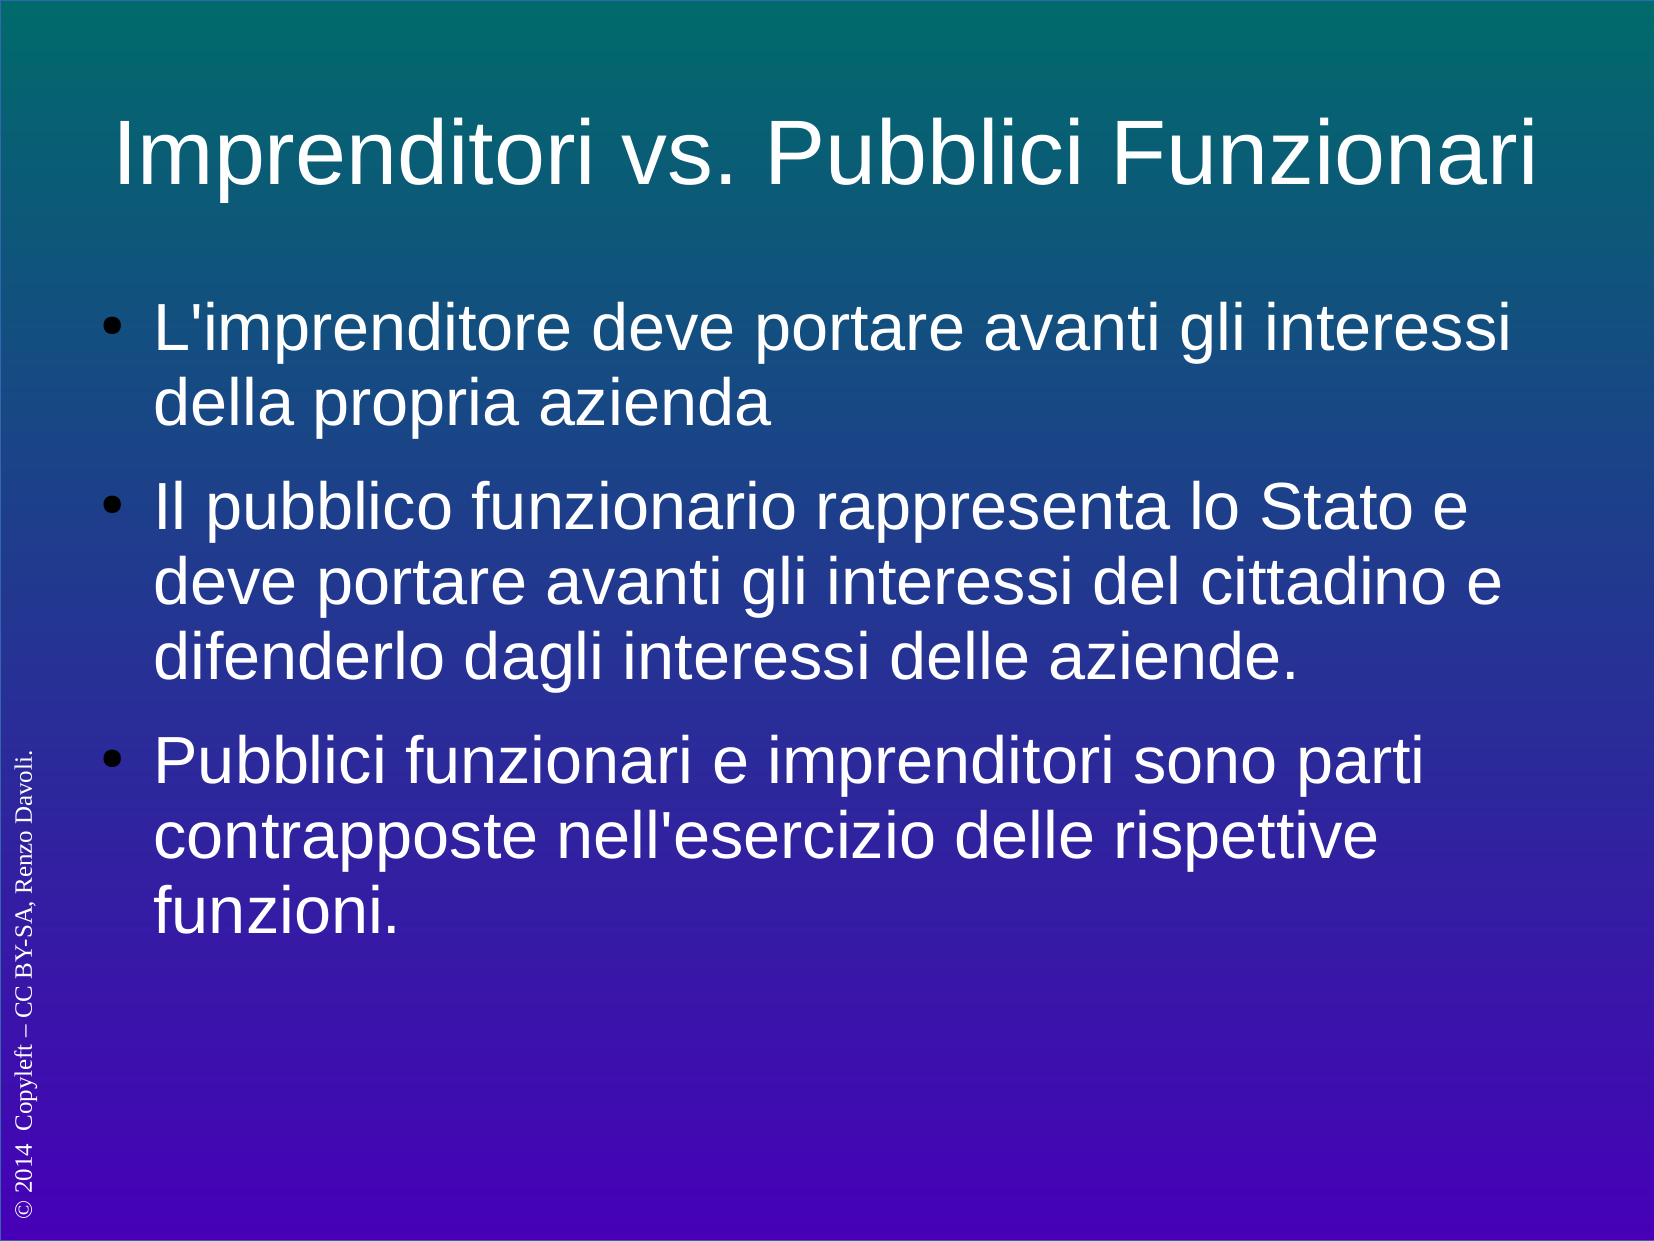

# Imprenditori vs. Pubblici Funzionari
L'imprenditore deve portare avanti gli interessi della propria azienda
Il pubblico funzionario rappresenta lo Stato e deve portare avanti gli interessi del cittadino e difenderlo dagli interessi delle aziende.
Pubblici funzionari e imprenditori sono parti contrapposte nell'esercizio delle rispettive funzioni.